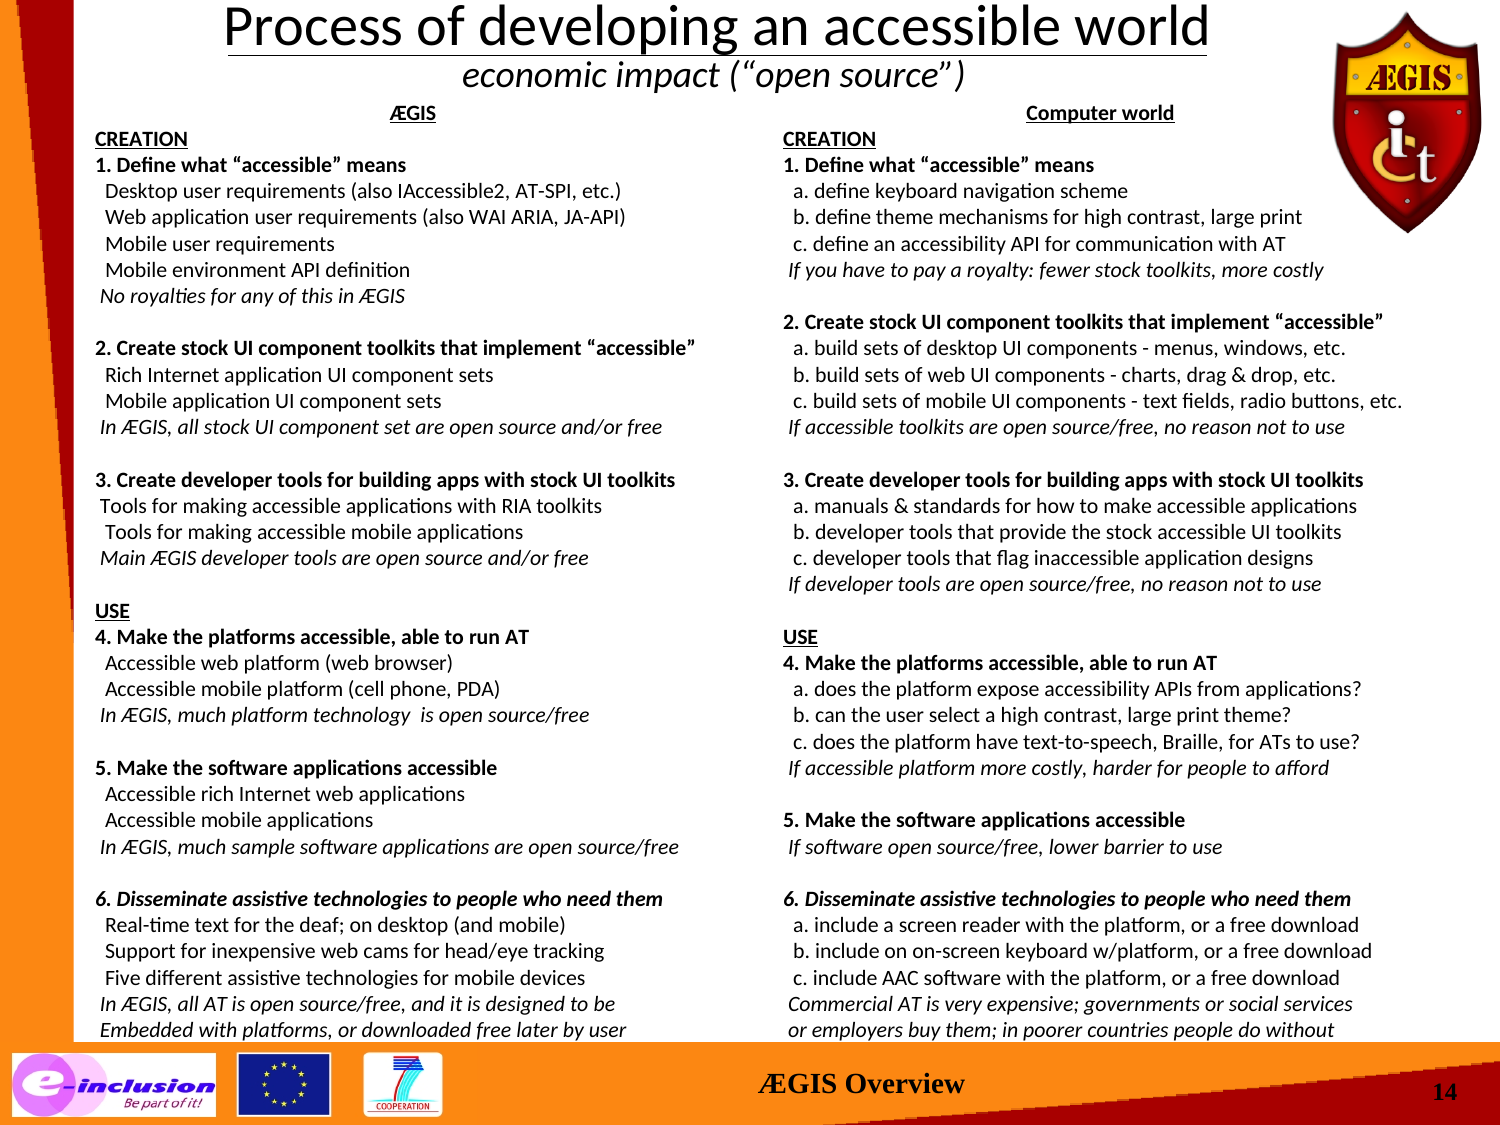

Process of developing an accessible world
economic impact (“open source”)
ÆGIS
CREATION
1. Define what “accessible” means
 Desktop user requirements (also IAccessible2, AT-SPI, etc.)
 Web application user requirements (also WAI ARIA, JA-API)
 Mobile user requirements
 Mobile environment API definition
 No royalties for any of this in ÆGIS
2. Create stock UI component toolkits that implement “accessible”
 Rich Internet application UI component sets
 Mobile application UI component sets
 In ÆGIS, all stock UI component set are open source and/or free
3. Create developer tools for building apps with stock UI toolkits
 Tools for making accessible applications with RIA toolkits
 Tools for making accessible mobile applications
 Main ÆGIS developer tools are open source and/or free
USE
4. Make the platforms accessible, able to run AT
 Accessible web platform (web browser)
 Accessible mobile platform (cell phone, PDA)
 In ÆGIS, much platform technology is open source/free
5. Make the software applications accessible
 Accessible rich Internet web applications
 Accessible mobile applications
 In ÆGIS, much sample software applications are open source/free
6. Disseminate assistive technologies to people who need them
 Real-time text for the deaf; on desktop (and mobile)
 Support for inexpensive web cams for head/eye tracking
 Five different assistive technologies for mobile devices
 In ÆGIS, all AT is open source/free, and it is designed to be
 Embedded with platforms, or downloaded free later by user
Computer world
CREATION
1. Define what “accessible” means
 a. define keyboard navigation scheme
 b. define theme mechanisms for high contrast, large print
 c. define an accessibility API for communication with AT
 If you have to pay a royalty: fewer stock toolkits, more costly
2. Create stock UI component toolkits that implement “accessible”
 a. build sets of desktop UI components - menus, windows, etc.
 b. build sets of web UI components - charts, drag & drop, etc.
 c. build sets of mobile UI components - text fields, radio buttons, etc.
 If accessible toolkits are open source/free, no reason not to use
3. Create developer tools for building apps with stock UI toolkits
 a. manuals & standards for how to make accessible applications
 b. developer tools that provide the stock accessible UI toolkits
 c. developer tools that flag inaccessible application designs
 If developer tools are open source/free, no reason not to use
USE
4. Make the platforms accessible, able to run AT
 a. does the platform expose accessibility APIs from applications?
 b. can the user select a high contrast, large print theme?
 c. does the platform have text-to-speech, Braille, for ATs to use?
 If accessible platform more costly, harder for people to afford
5. Make the software applications accessible
 If software open source/free, lower barrier to use
6. Disseminate assistive technologies to people who need them
 a. include a screen reader with the platform, or a free download
 b. include on on-screen keyboard w/platform, or a free download
 c. include AAC software with the platform, or a free download
 Commercial AT is very expensive; governments or social services
 or employers buy them; in poorer countries people do without
14